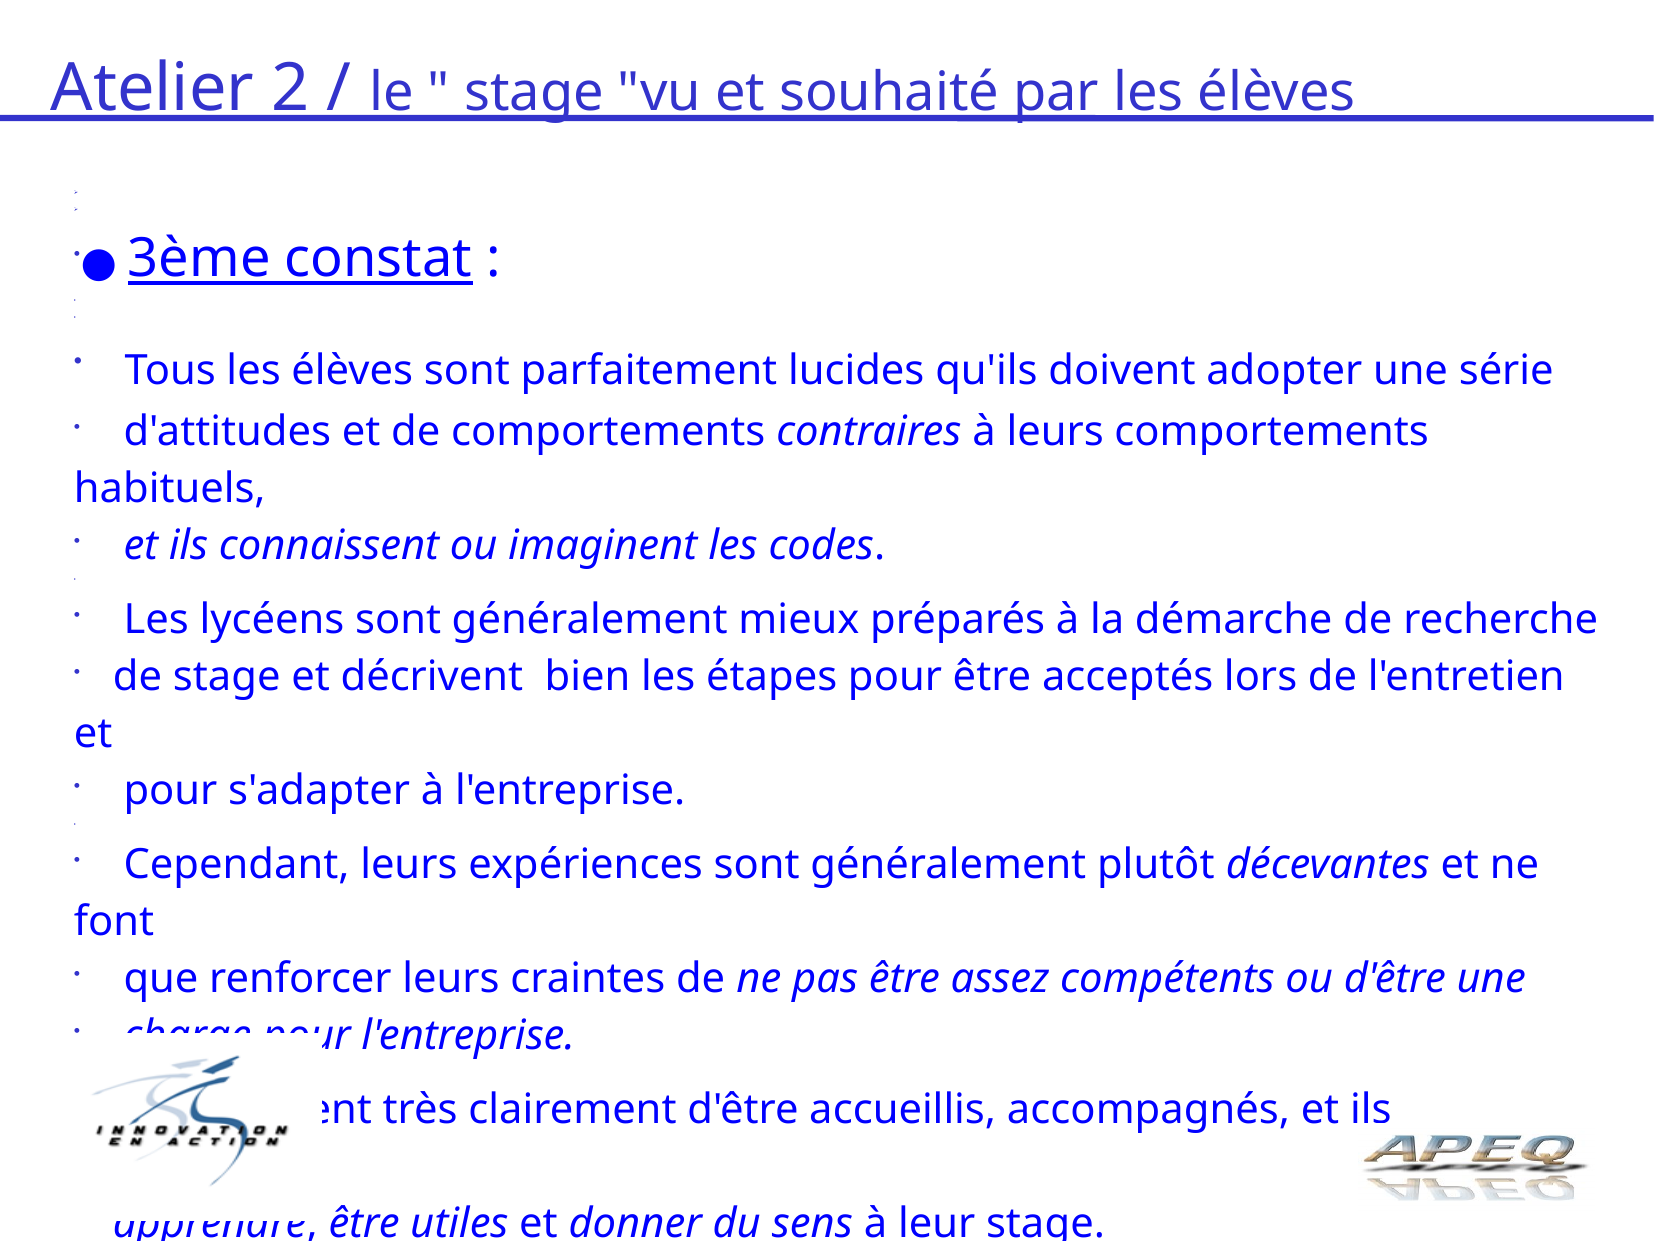

Atelier 2 / le " stage "vu et souhaité par les élèves
● 3ème constat :
 Tous les élèves sont parfaitement lucides qu'ils doivent adopter une série
 d'attitudes et de comportements contraires à leurs comportements habituels,
 et ils connaissent ou imaginent les codes.
 Les lycéens sont généralement mieux préparés à la démarche de recherche
 de stage et décrivent bien les étapes pour être acceptés lors de l'entretien et
 pour s'adapter à l'entreprise.
 Cependant, leurs expériences sont généralement plutôt décevantes et ne font
 que renforcer leurs craintes de ne pas être assez compétents ou d'être une
 charge pour l'entreprise.
 Ils attendent très clairement d'être accueillis, accompagnés, et ils souhaitent
 apprendre, être utiles et donner du sens à leur stage.